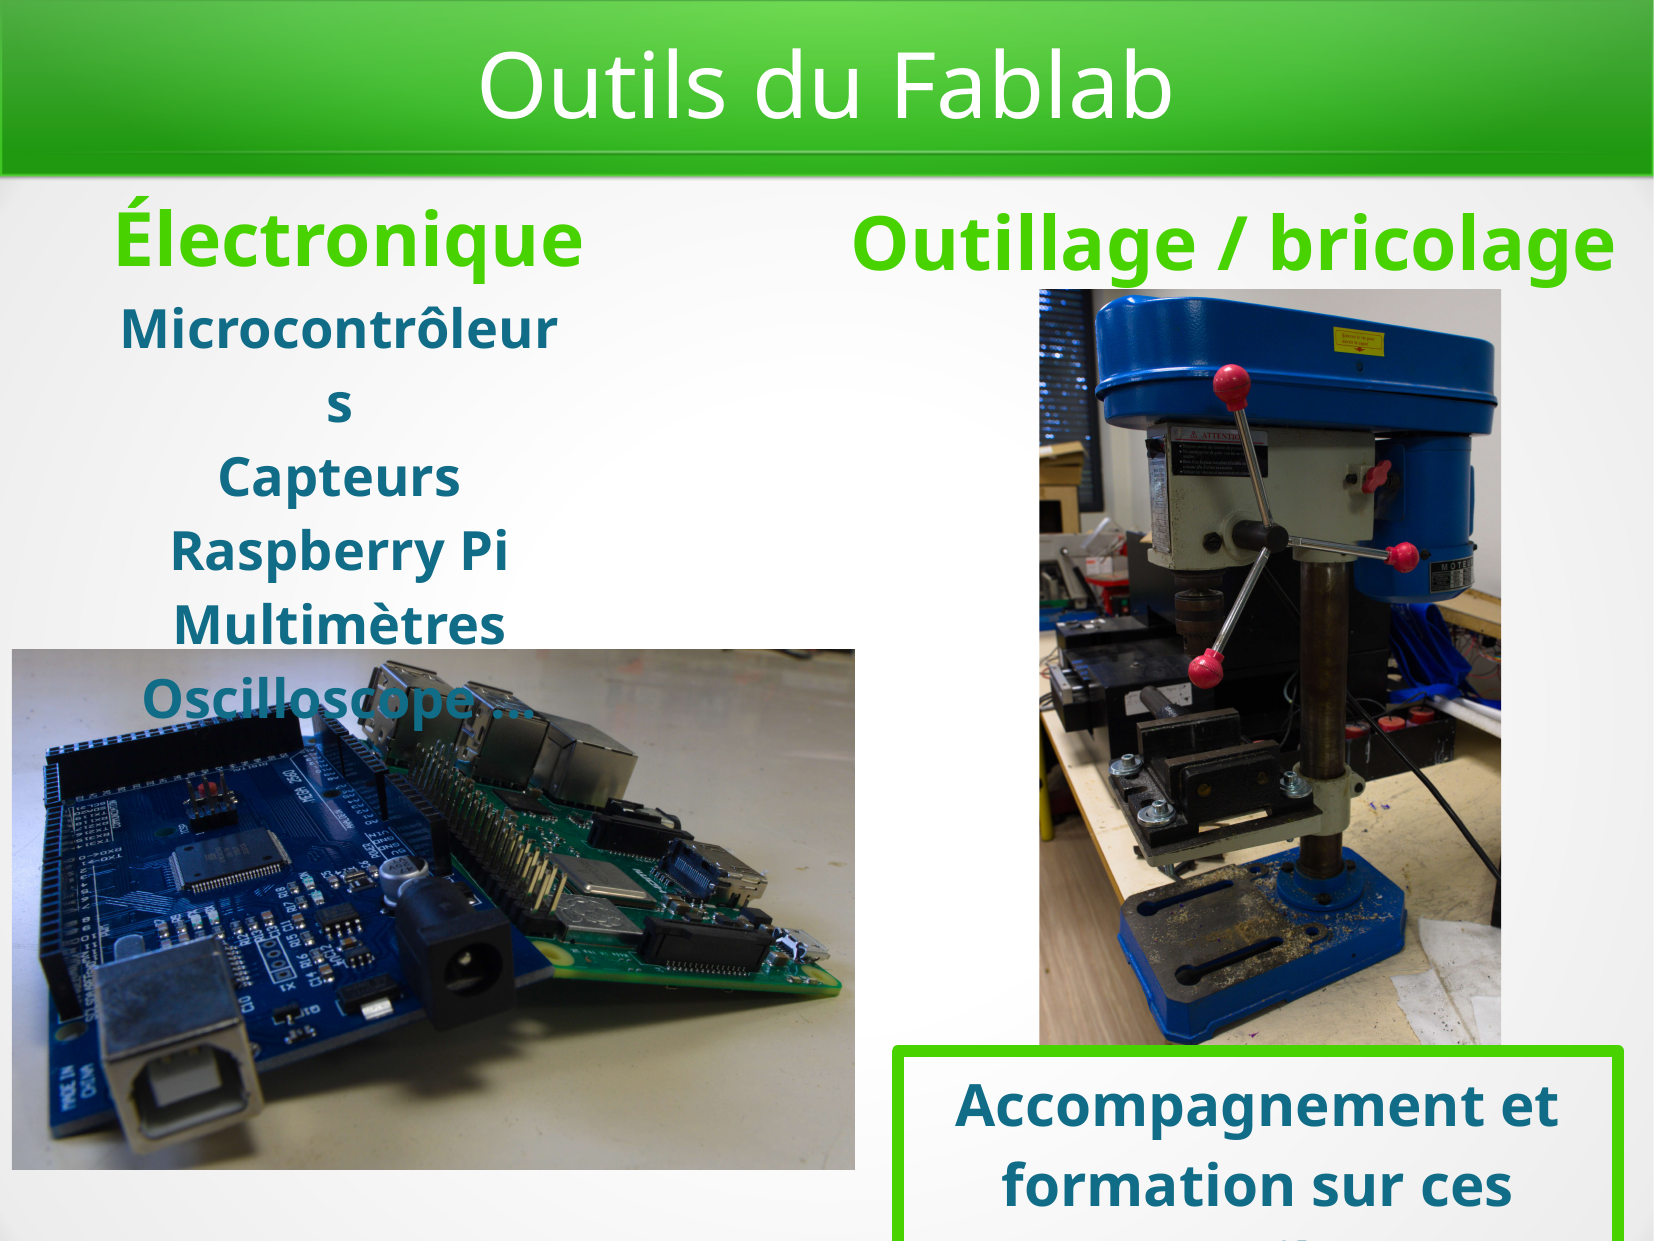

# Outils du Fablab
Électronique
Outillage / bricolage
Microcontrôleurs
Capteurs
Raspberry Pi
Multimètres
Oscilloscope ...
Accompagnement et formation sur ces outils